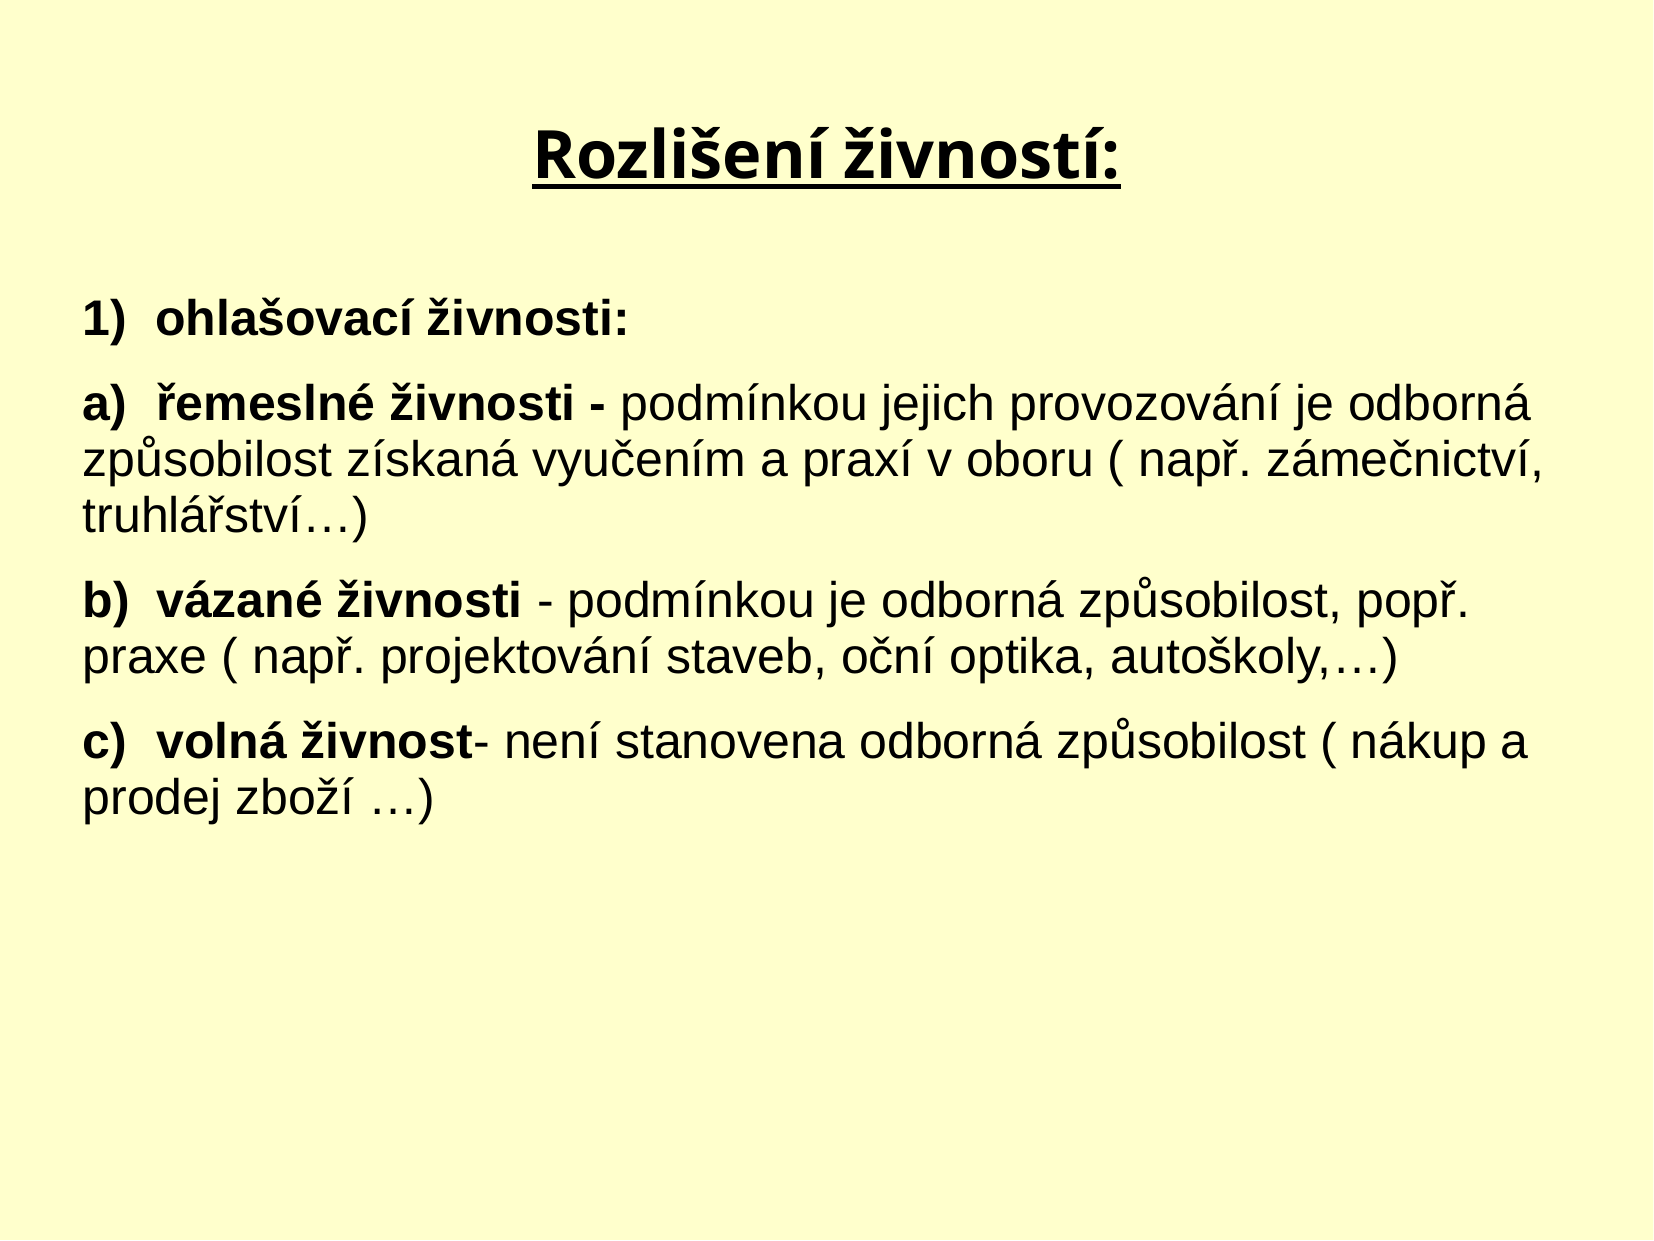

# Rozlišení živností:
1) ohlašovací živnosti:
a)	řemeslné živnosti - podmínkou jejich provozování je odborná způsobilost získaná vyučením a praxí v oboru ( např. zámečnictví, truhlářství…)
b)	vázané živnosti - podmínkou je odborná způsobilost, popř. praxe ( např. projektování staveb, oční optika, autoškoly,…)
c)	volná živnost- není stanovena odborná způsobilost ( nákup a prodej zboží …)